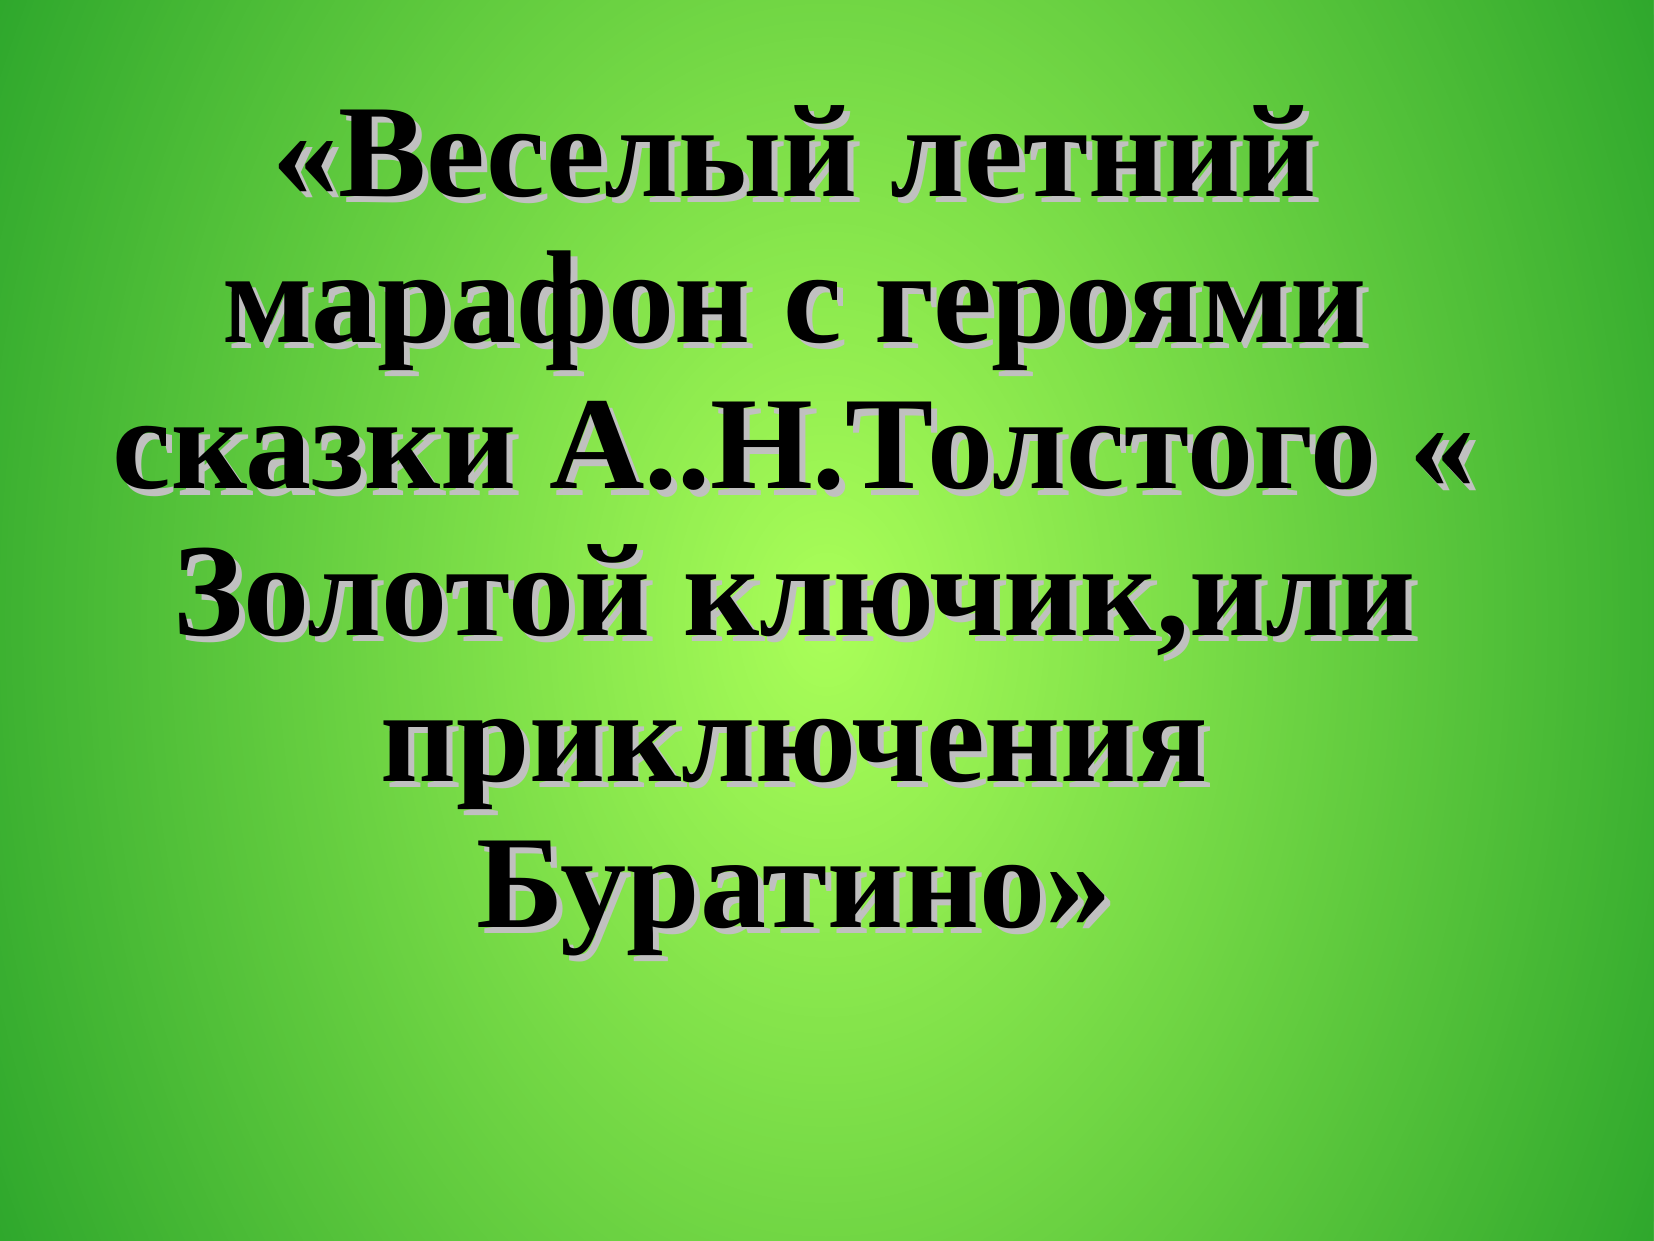

# «Веселый летний марафон с героями сказки А..Н.Толстого « Золотой ключик,или приключения Буратино»